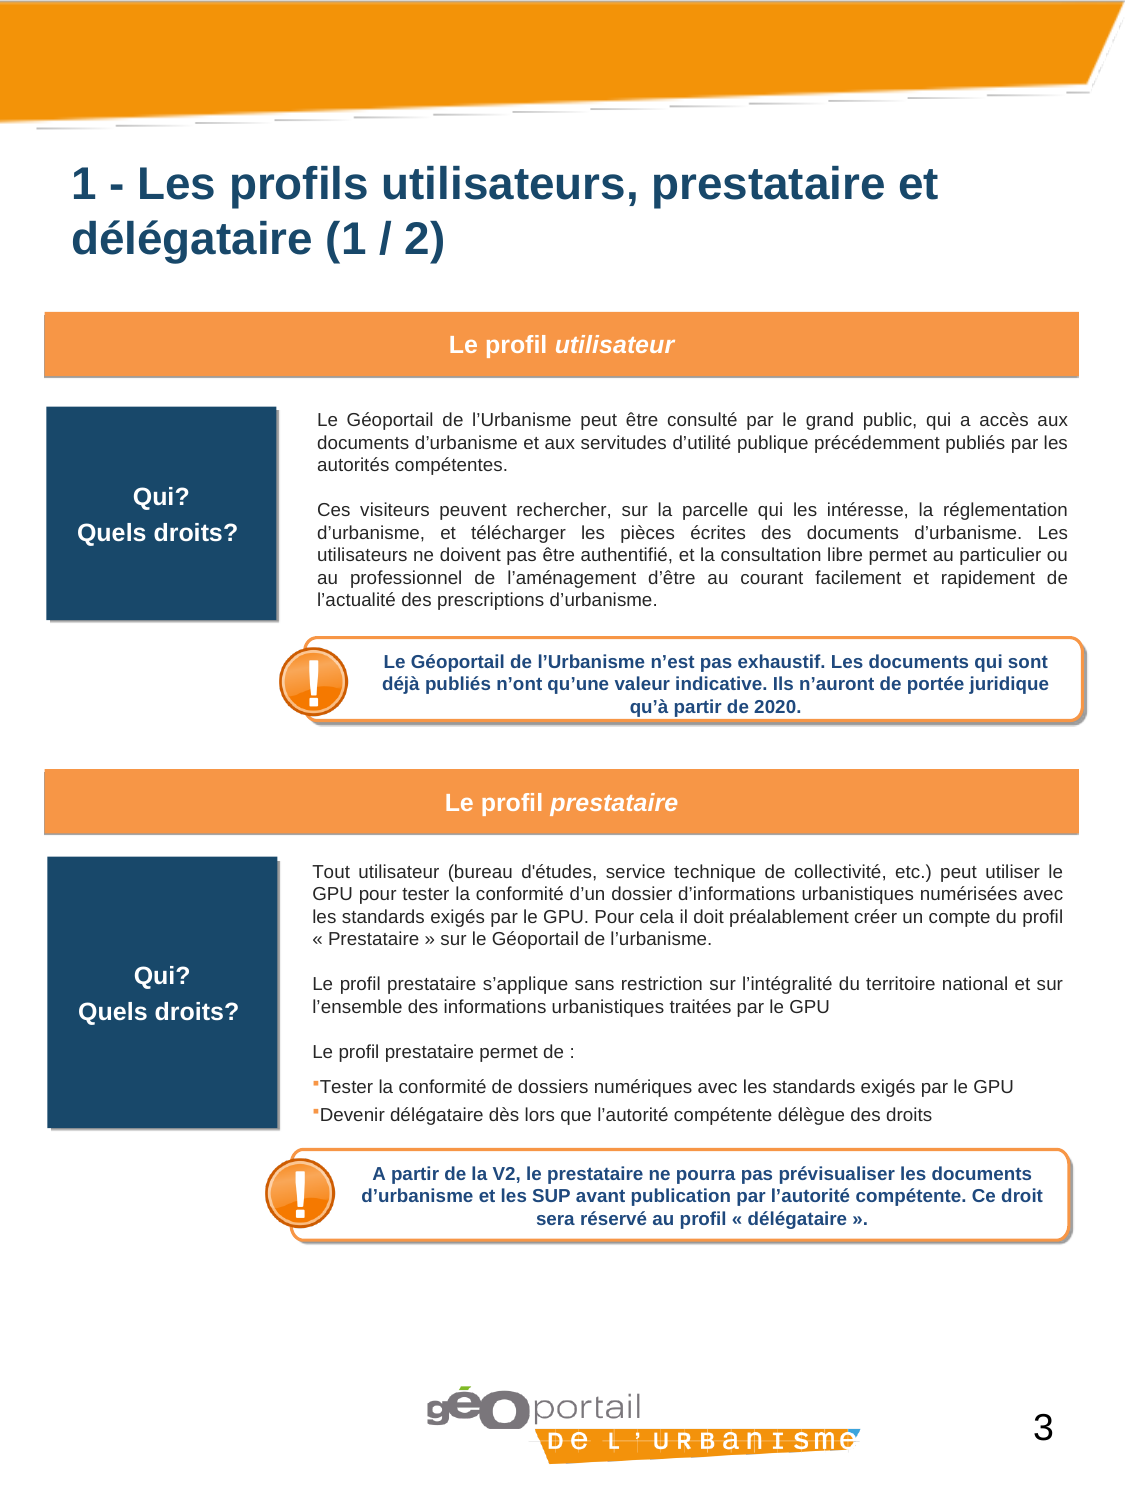

# 1 - Les profils utilisateurs, prestataire et délégataire (1 / 2)
Le profil utilisateur
Le Géoportail de l’Urbanisme peut être consulté par le grand public, qui a accès aux documents d’urbanisme et aux servitudes d’utilité publique précédemment publiés par les autorités compétentes.
Ces visiteurs peuvent rechercher, sur la parcelle qui les intéresse, la réglementation d’urbanisme, et télécharger les pièces écrites des documents d’urbanisme. Les utilisateurs ne doivent pas être authentifié, et la consultation libre permet au particulier ou au professionnel de l’aménagement d’être au courant facilement et rapidement de l’actualité des prescriptions d’urbanisme.
Qui?
Quels droits?
Le Géoportail de l’Urbanisme n’est pas exhaustif. Les documents qui sont déjà publiés n’ont qu’une valeur indicative. Ils n’auront de portée juridique qu’à partir de 2020.
Le profil prestataire
Qui?
Quels droits?
Tout utilisateur (bureau d'études, service technique de collectivité, etc.) peut utiliser le GPU pour tester la conformité d’un dossier d’informations urbanistiques numérisées avec les standards exigés par le GPU. Pour cela il doit préalablement créer un compte du profil « Prestataire » sur le Géoportail de l’urbanisme.
Le profil prestataire s’applique sans restriction sur l’intégralité du territoire national et sur l’ensemble des informations urbanistiques traitées par le GPU
Le profil prestataire permet de :
Tester la conformité de dossiers numériques avec les standards exigés par le GPU
Devenir délégataire dès lors que l’autorité compétente délègue des droits
A partir de la V2, le prestataire ne pourra pas prévisualiser les documents d’urbanisme et les SUP avant publication par l’autorité compétente. Ce droit sera réservé au profil « délégataire ».